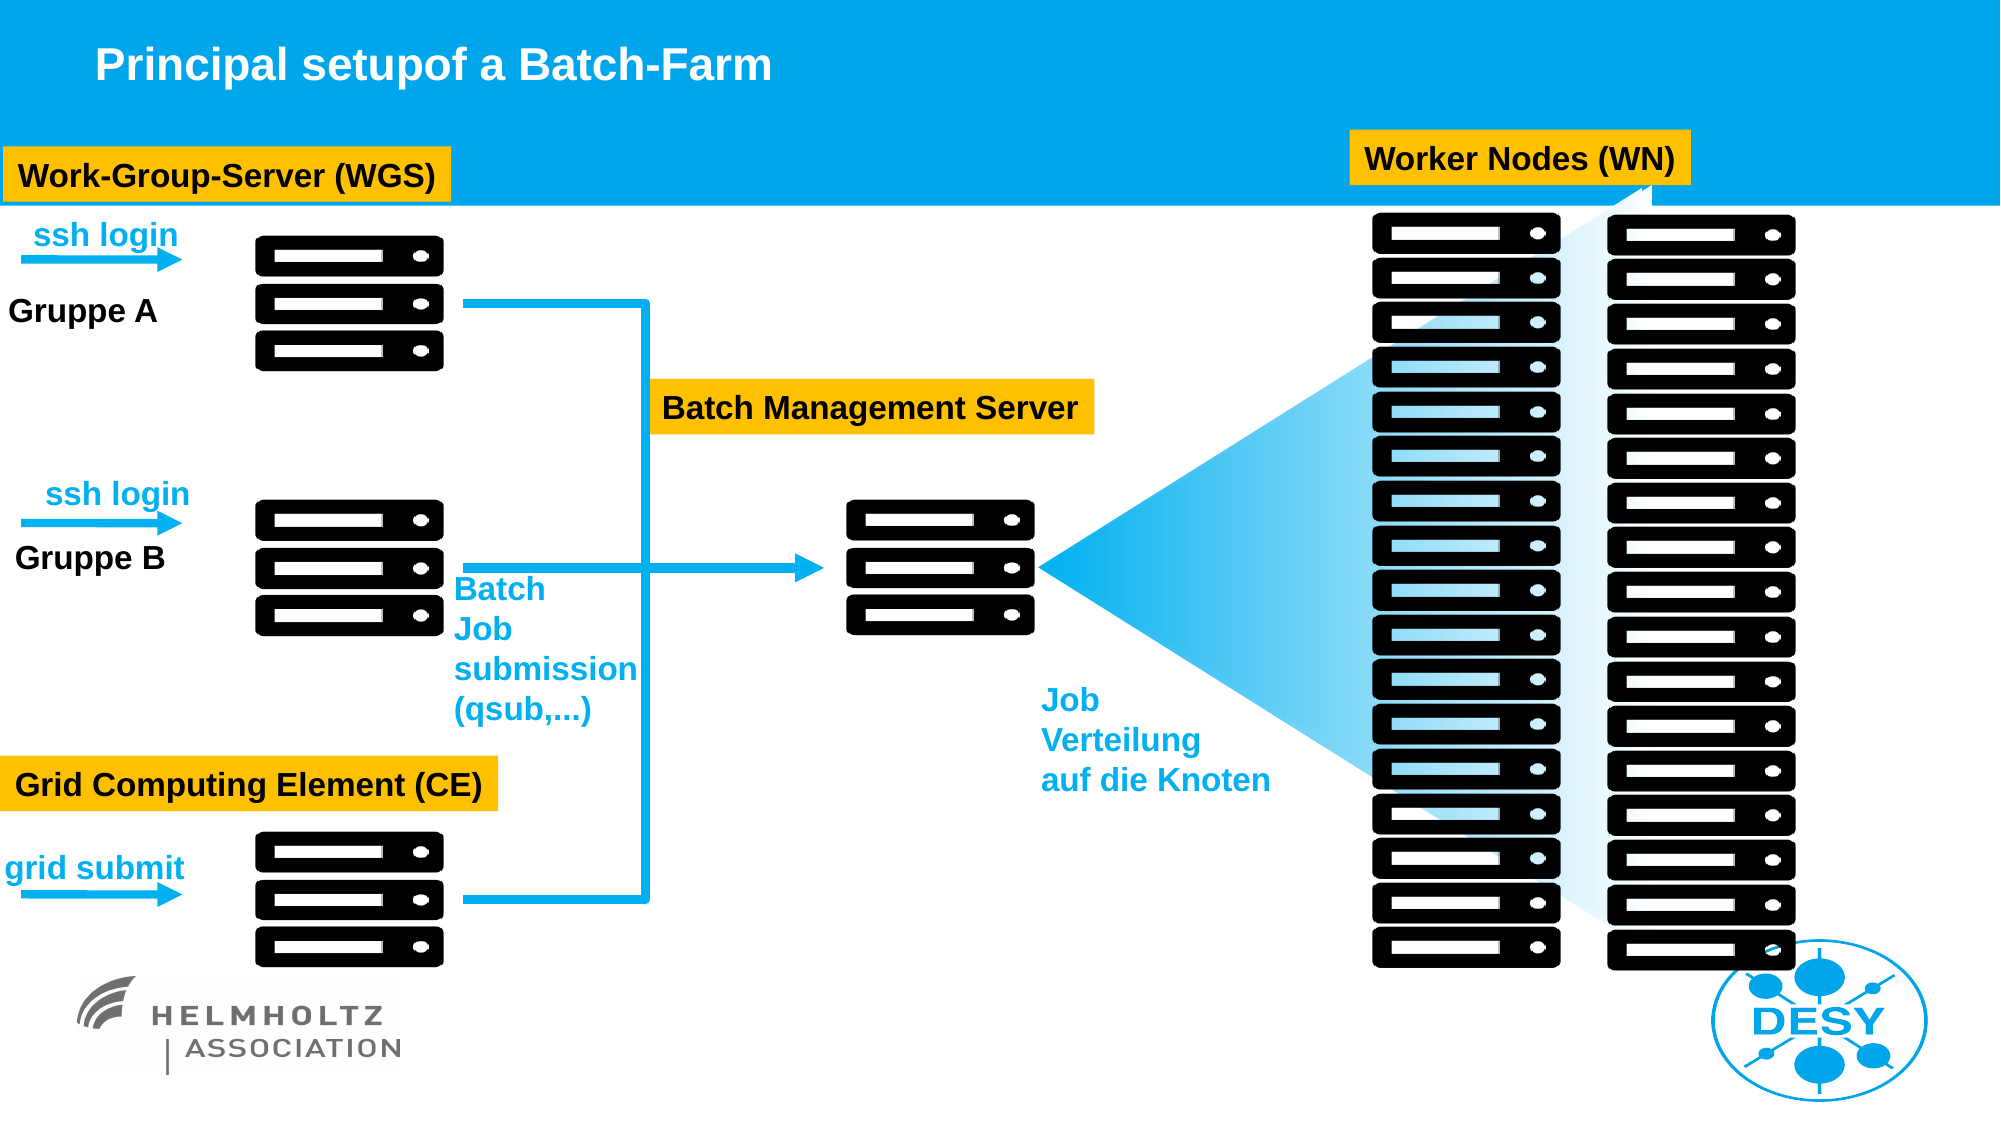

# Principal setupof a Batch-Farm
Worker Nodes (WN)
Work-Group-Server (WGS)
ssh login
Gruppe A
Batch Management Server
ssh login
Gruppe B
Batch
Job
submission
(qsub,...)
Job
Verteilung
auf die Knoten
Grid Computing Element (CE)
grid submit